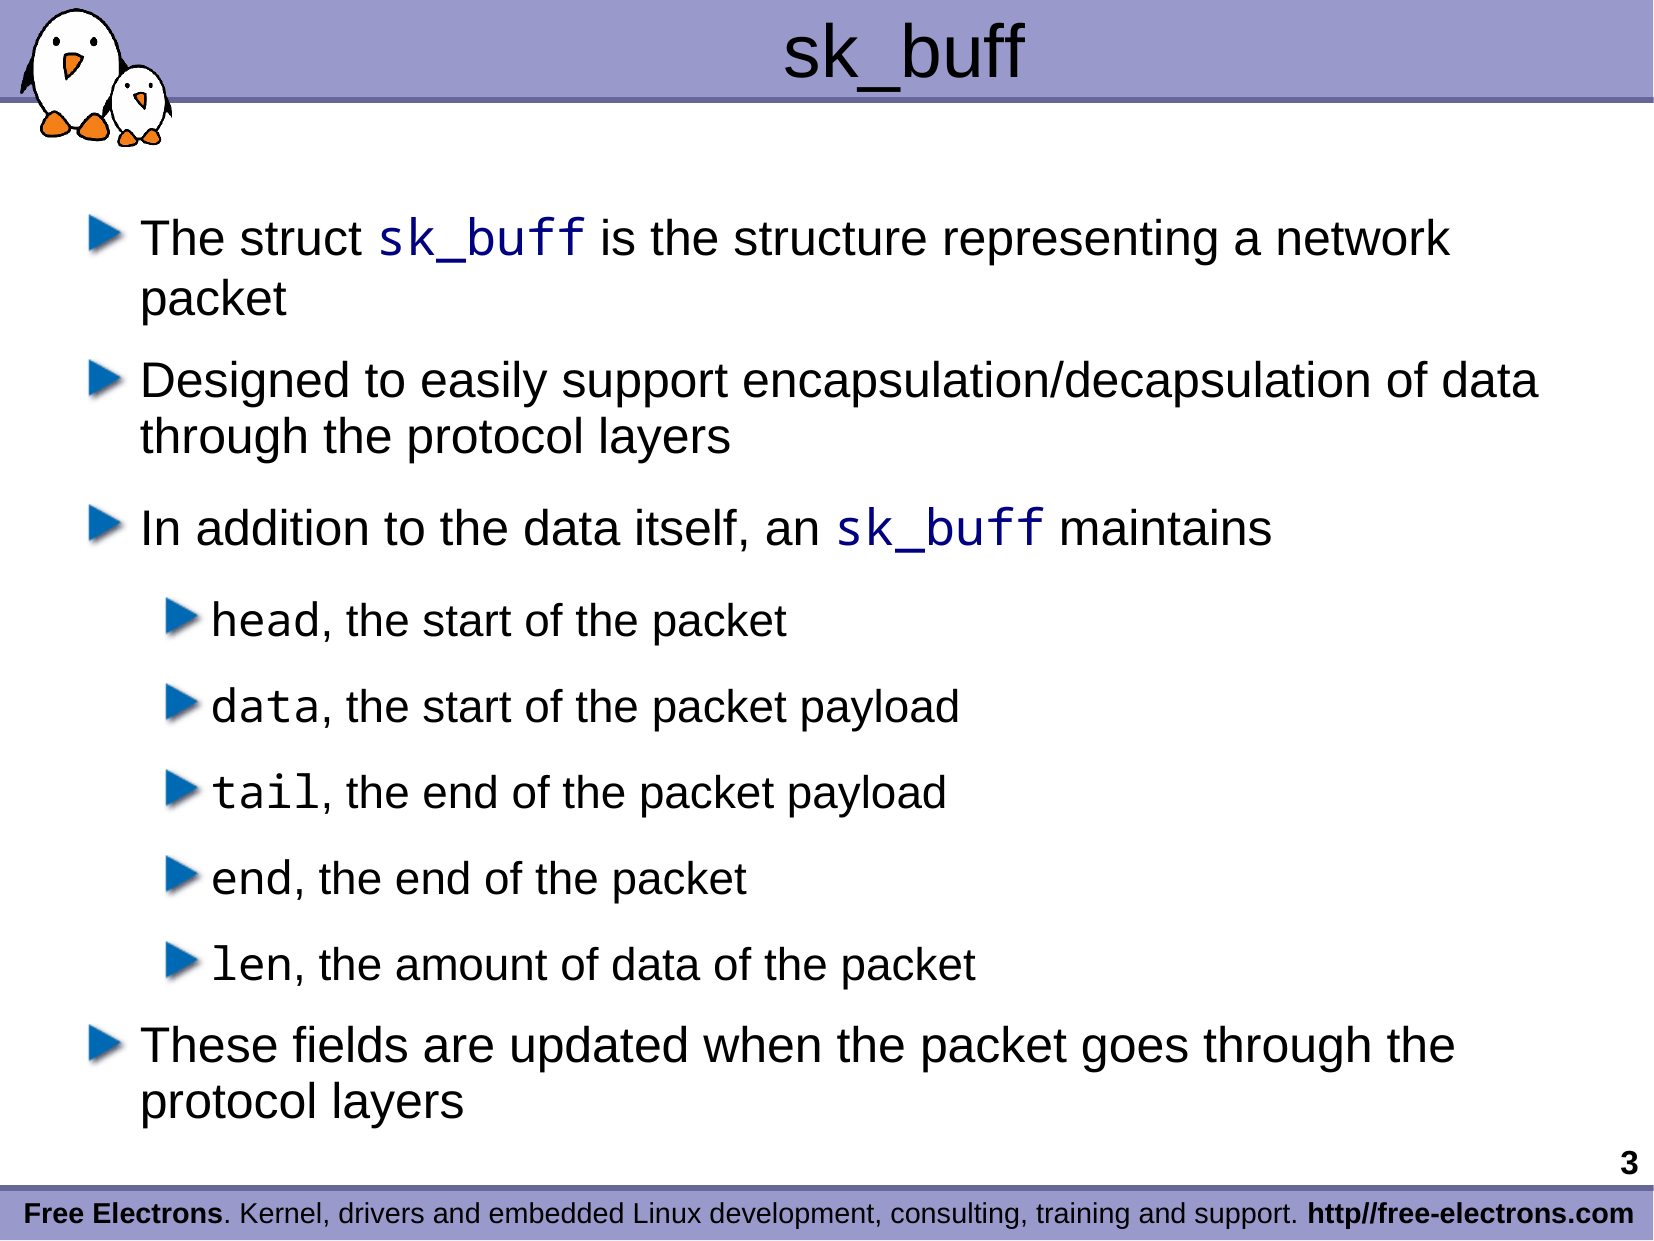

# sk_buff
The struct sk_buff is the structure representing a network packet
Designed to easily support encapsulation/decapsulation of data through the protocol layers
In addition to the data itself, an sk_buff maintains
head, the start of the packet
data, the start of the packet payload
tail, the end of the packet payload
end, the end of the packet
len, the amount of data of the packet
These fields are updated when the packet goes through the protocol layers